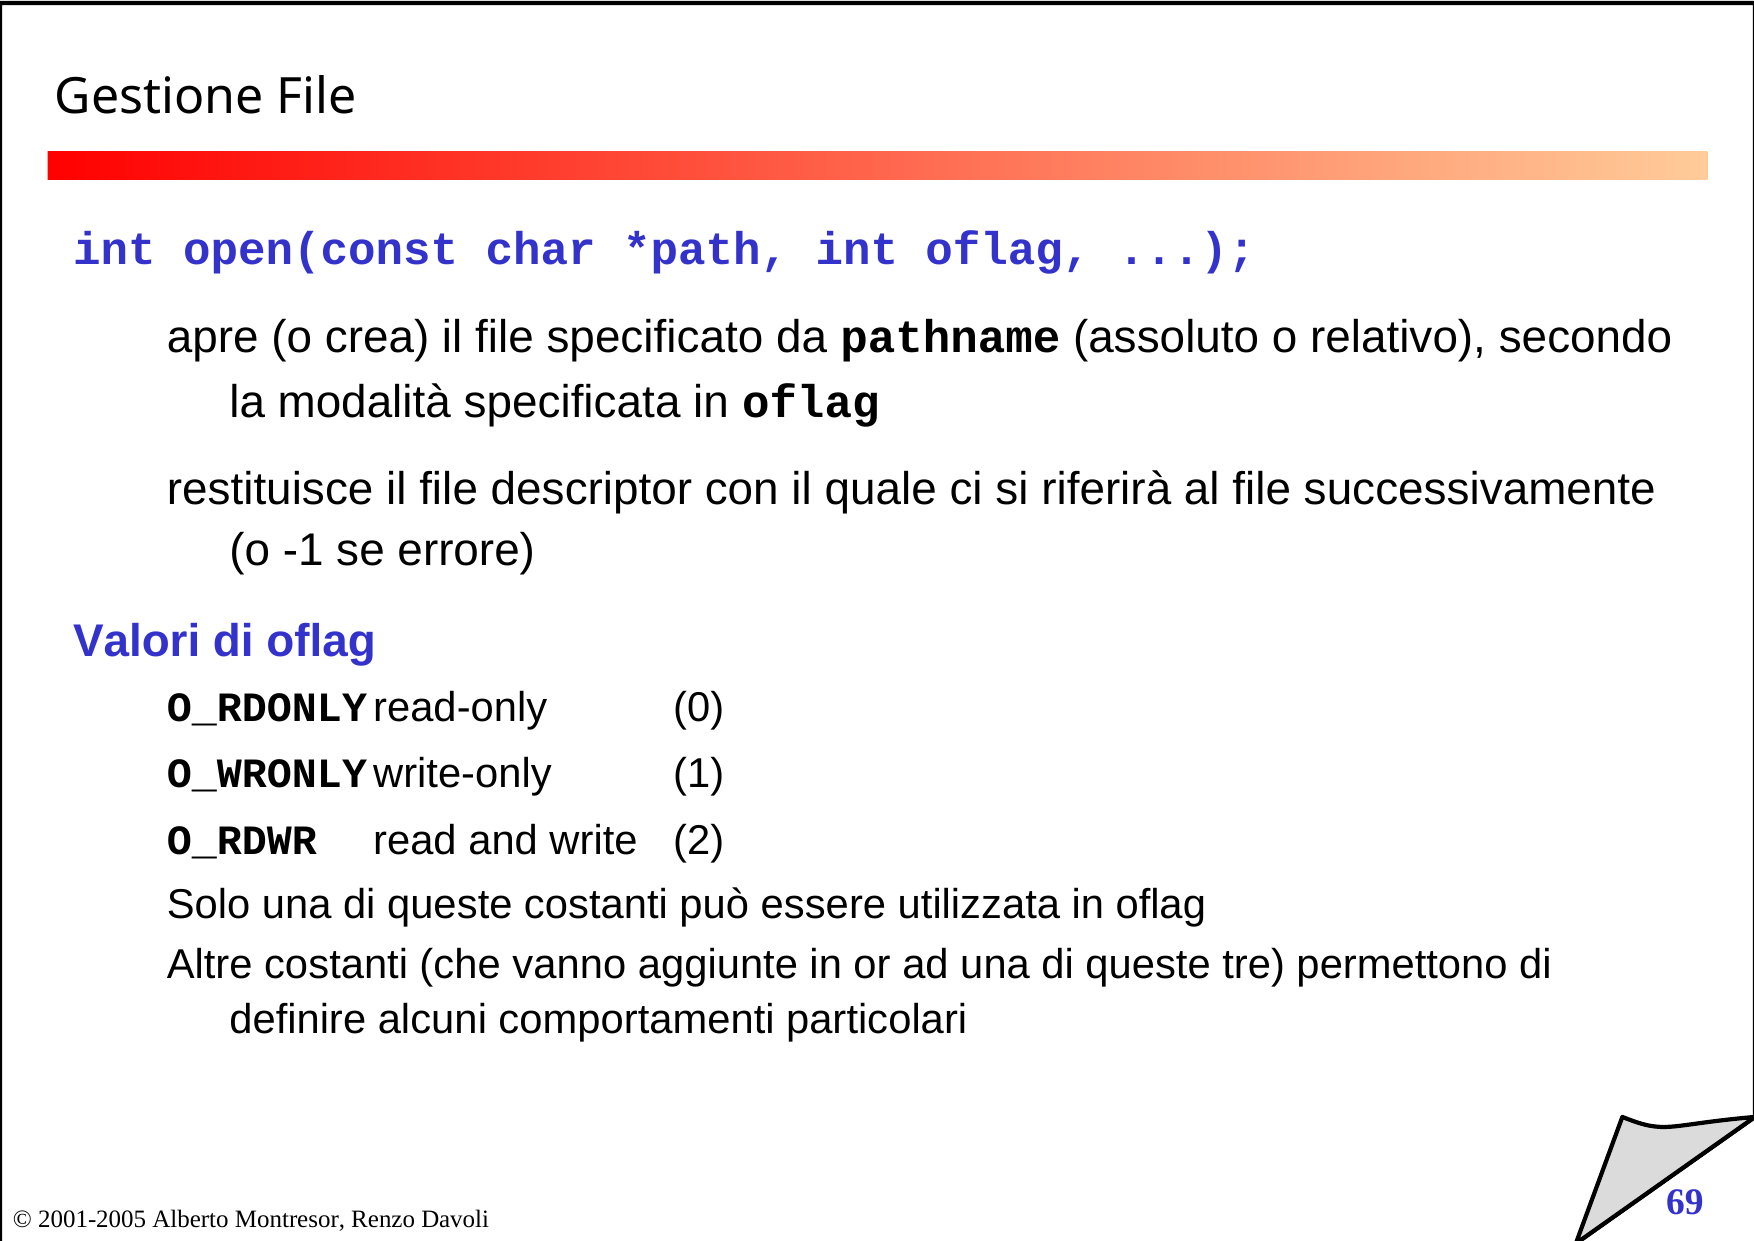

# Gestione File
int open(const char *path, int oflag, ...);
apre (o crea) il file specificato da pathname (assoluto o relativo), secondo la modalità specificata in oflag
restituisce il file descriptor con il quale ci si riferirà al file successivamente (o -1 se errore)
Valori di oflag
O_RDONLY	read-only	(0)
O_WRONLY	write-only	(1)
O_RDWR	read and write	(2)
Solo una di queste costanti può essere utilizzata in oflag
Altre costanti (che vanno aggiunte in or ad una di queste tre) permettono di definire alcuni comportamenti particolari